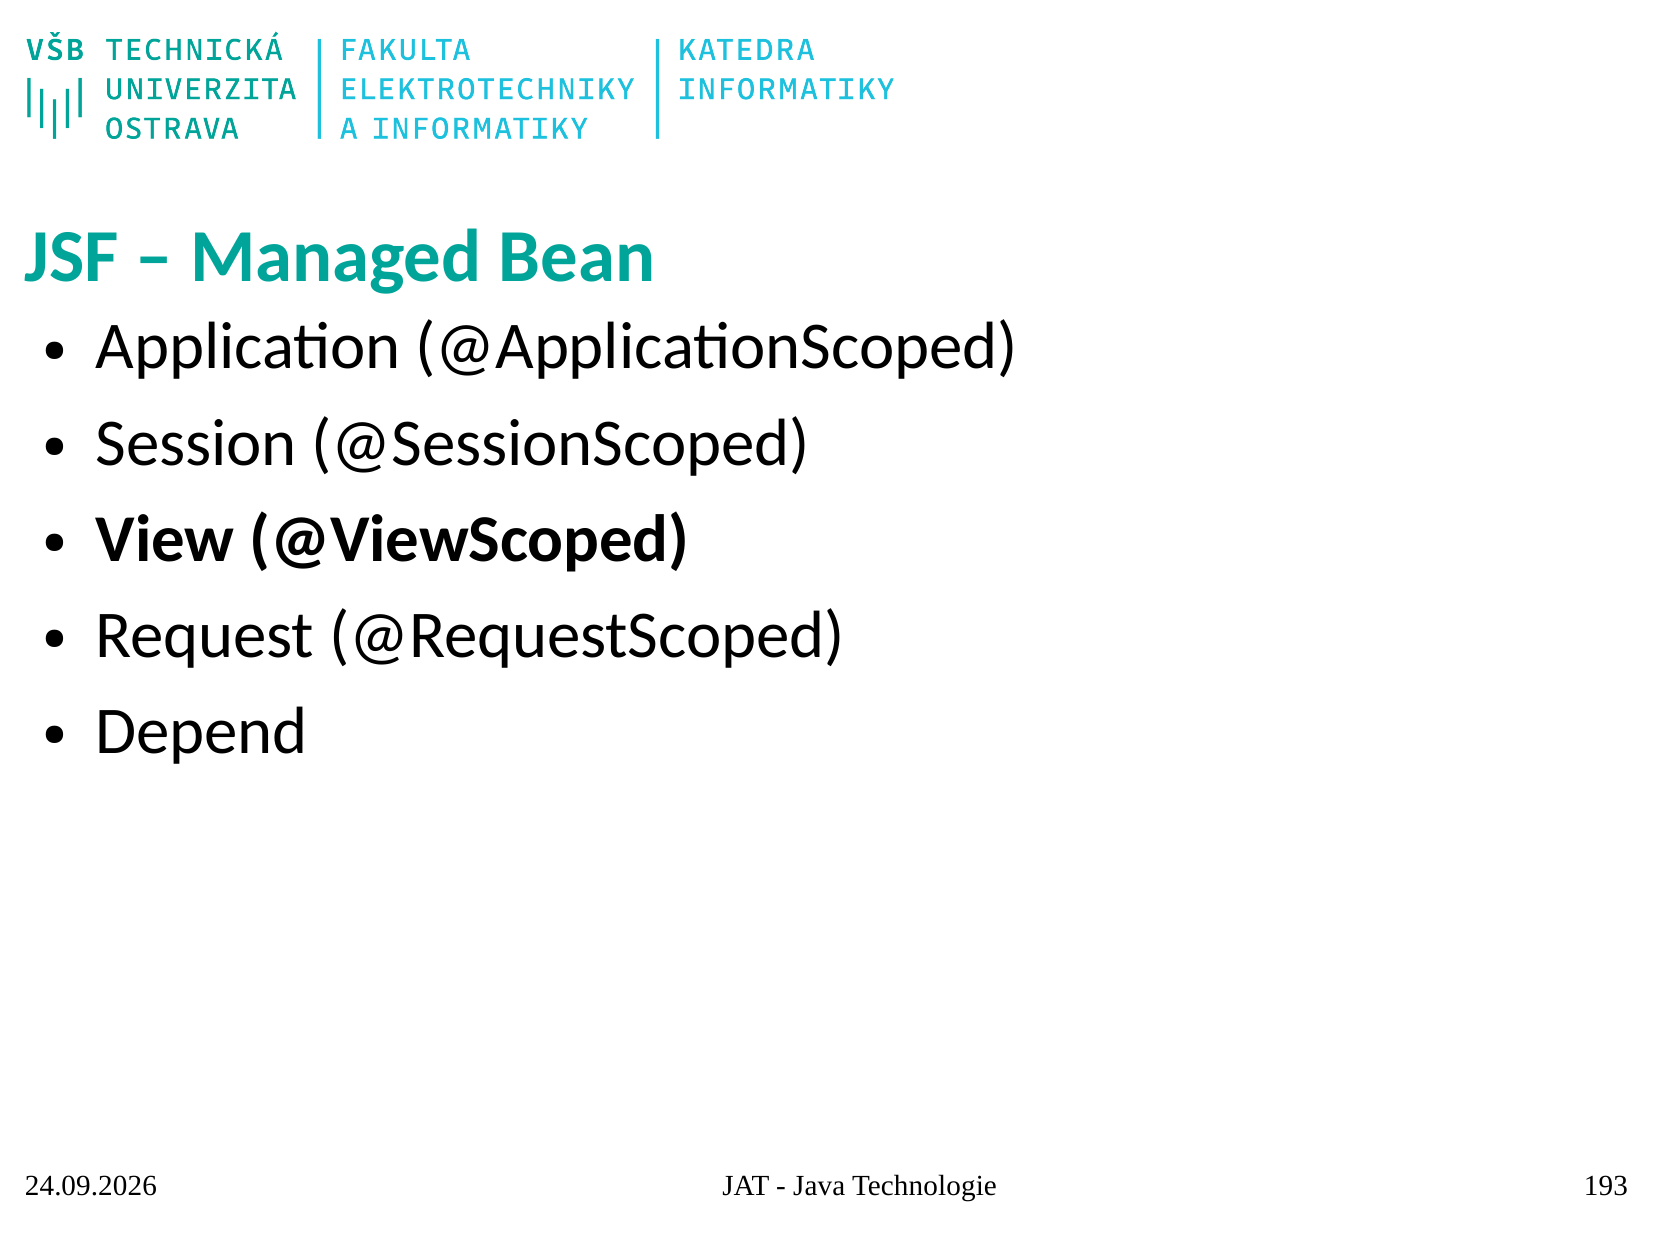

JSF – Managed Bean
# Application (@ApplicationScoped)
Session (@SessionScoped)
View (@ViewScoped)
Request (@RequestScoped)
Depend
JAT - Java Technologie
193